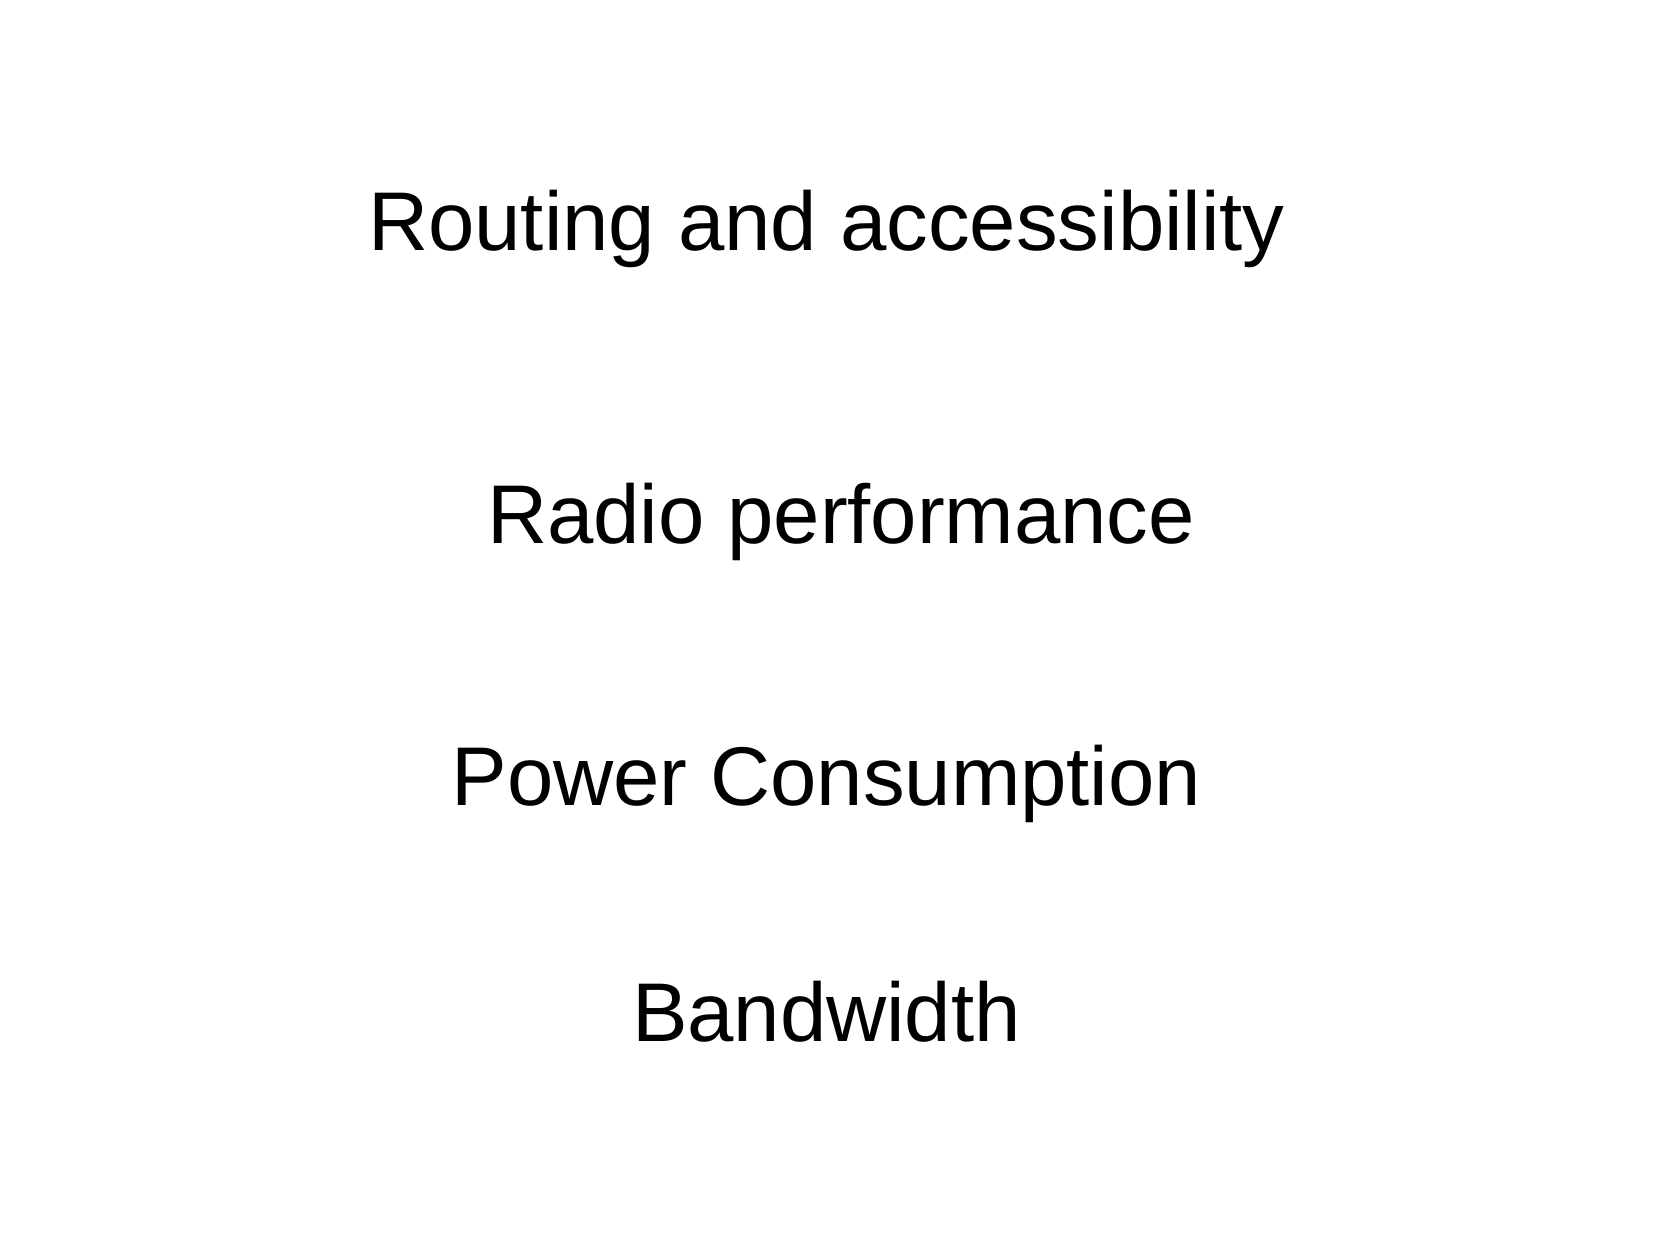

Routing and accessibility
Radio performance
Power Consumption
Bandwidth